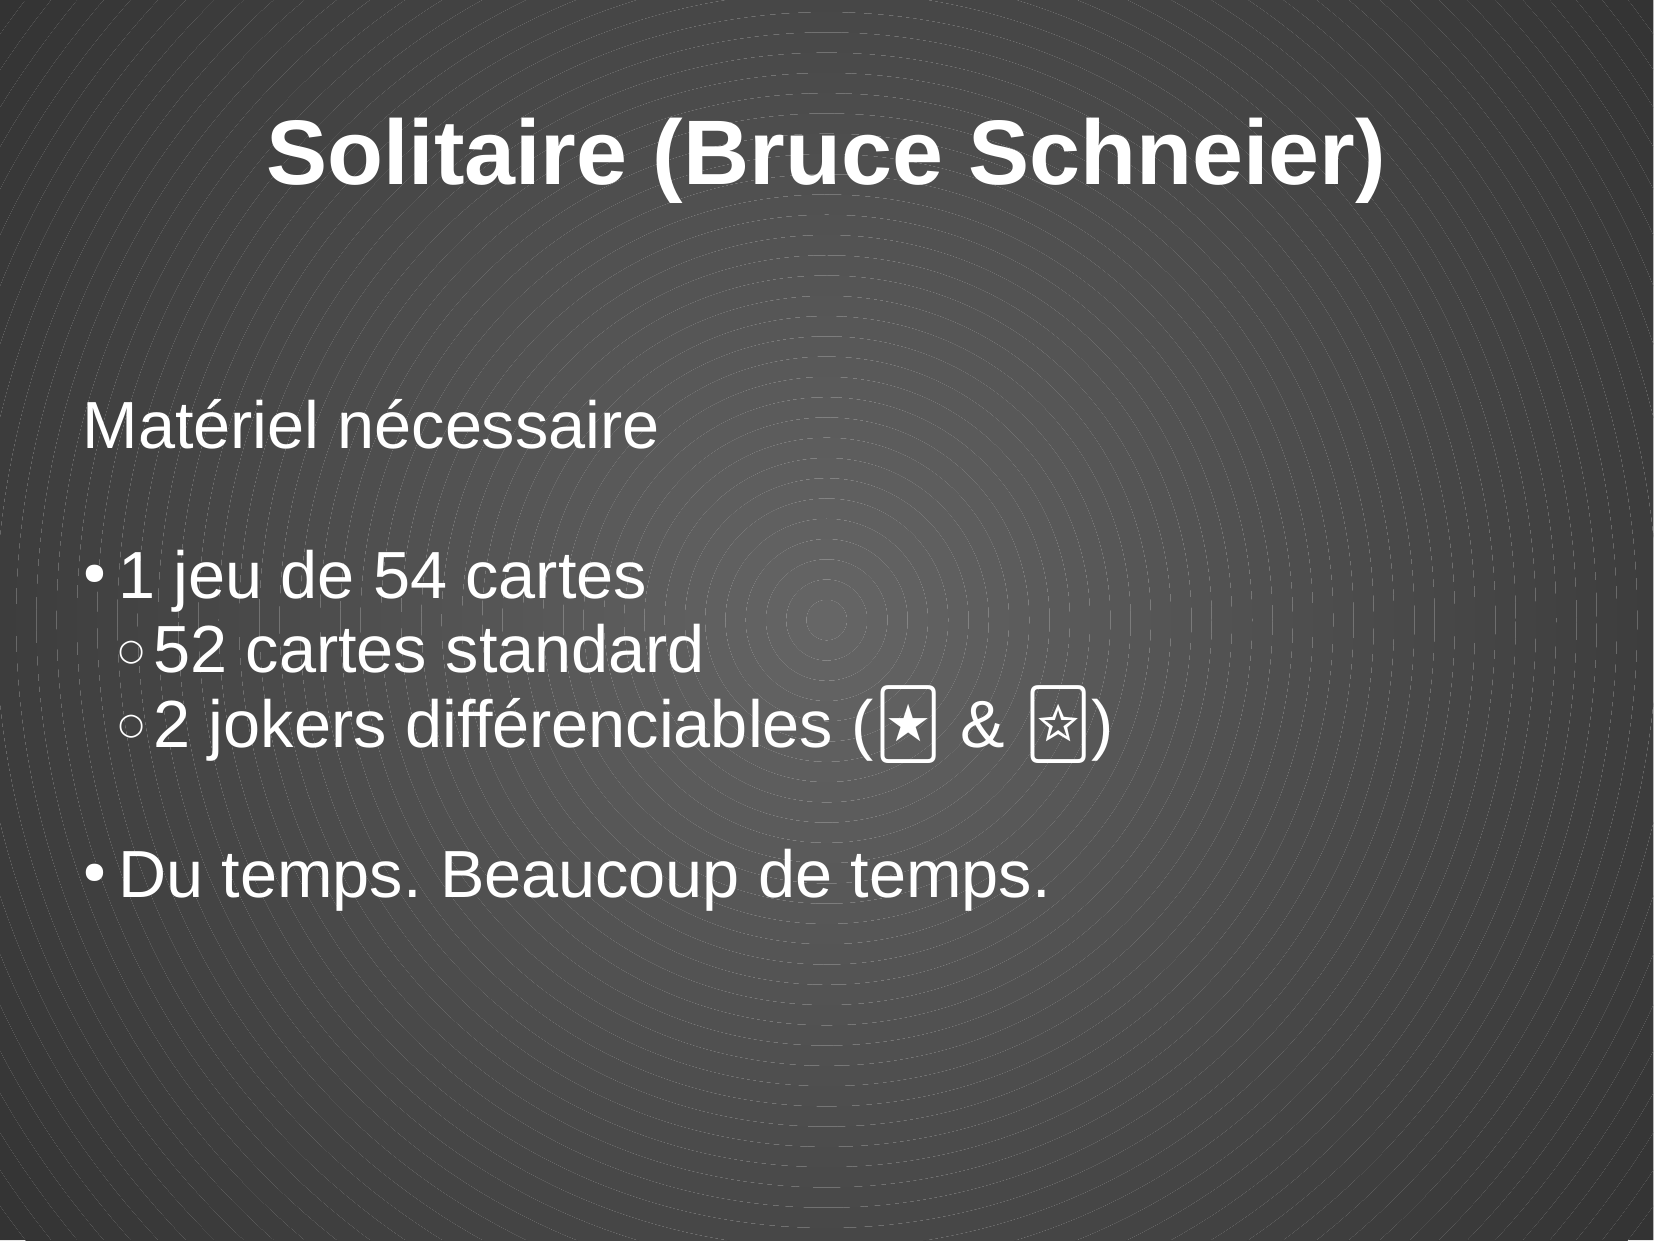

# Solitaire (Bruce Schneier)
Matériel nécessaire
1 jeu de 54 cartes
52 cartes standard
2 jokers différenciables (🃏 & 🃟)
Du temps. Beaucoup de temps.